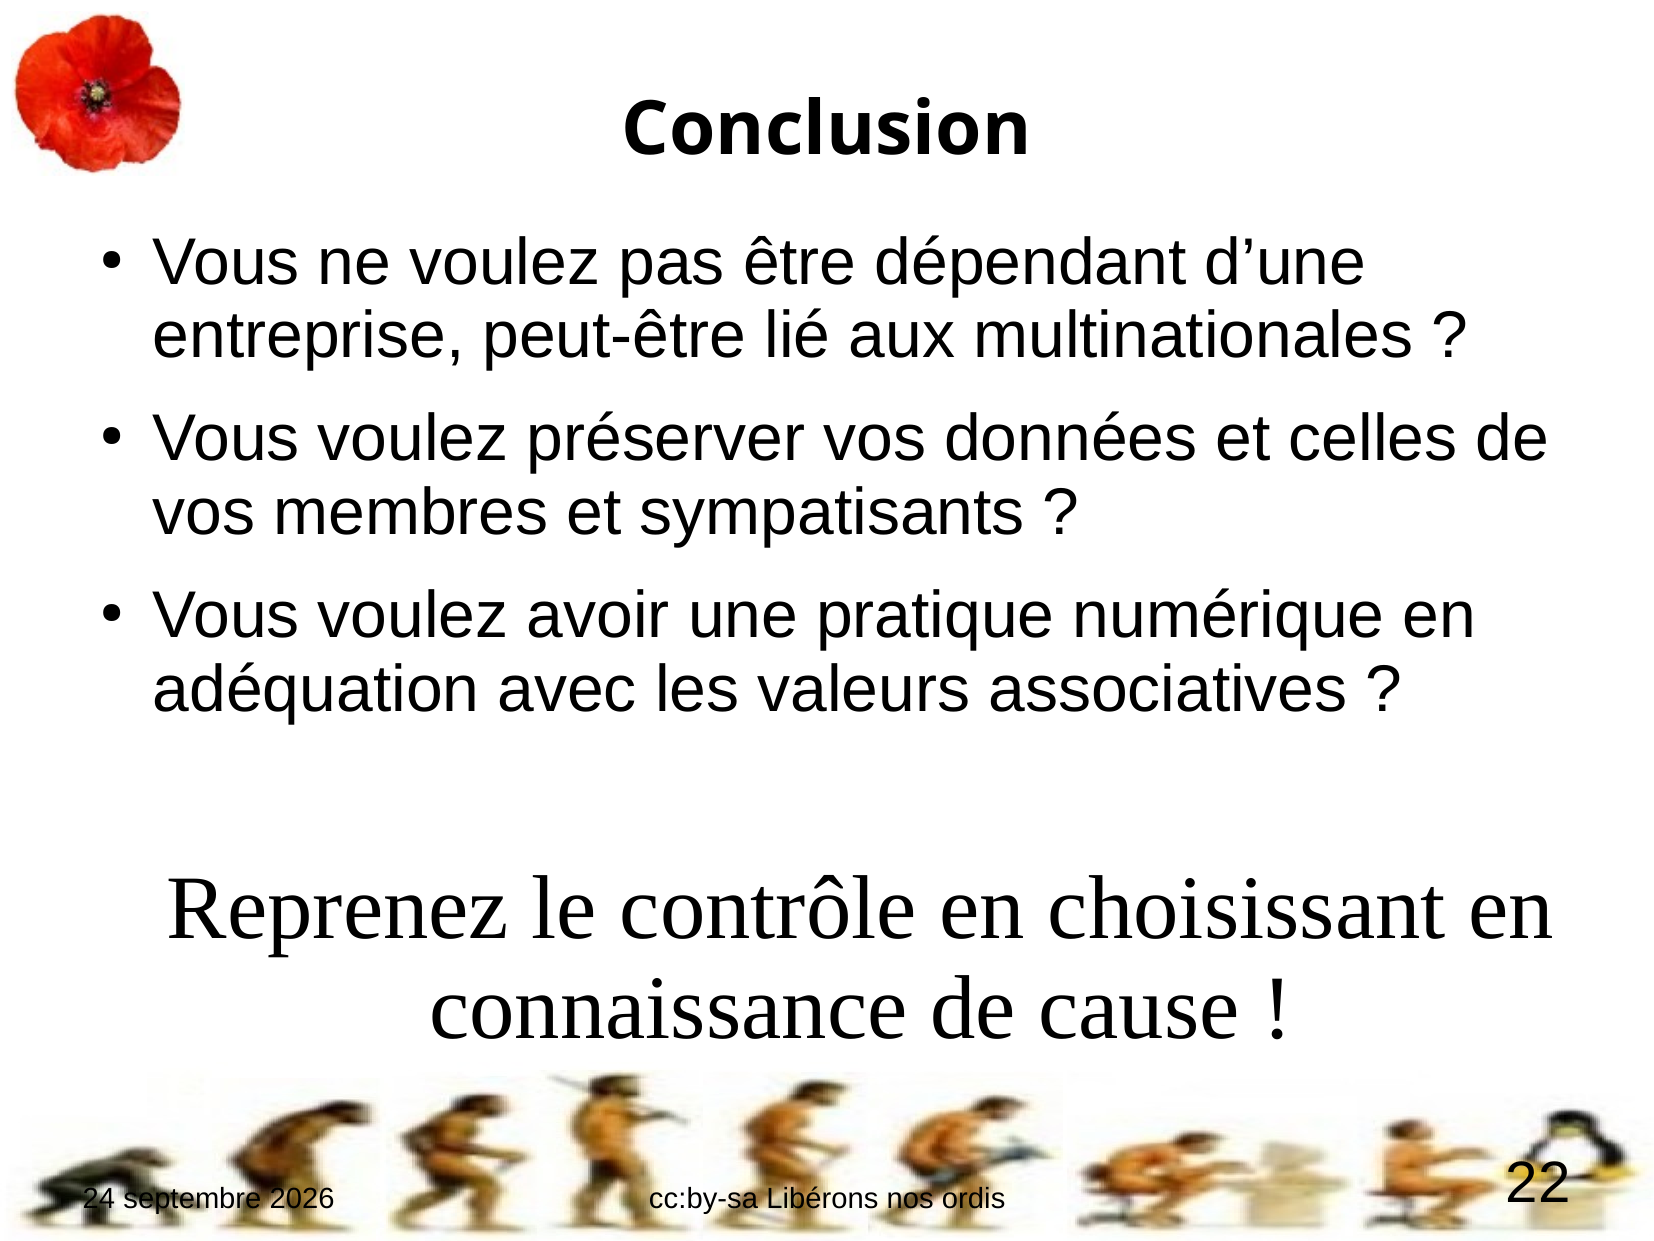

# Conclusion
Vous ne voulez pas être dépendant d’une entreprise, peut-être lié aux multinationales ?
Vous voulez préserver vos données et celles de vos membres et sympatisants ?
Vous voulez avoir une pratique numérique en adéquation avec les valeurs associatives ?
Reprenez le contrôle en choisissant en connaissance de cause !